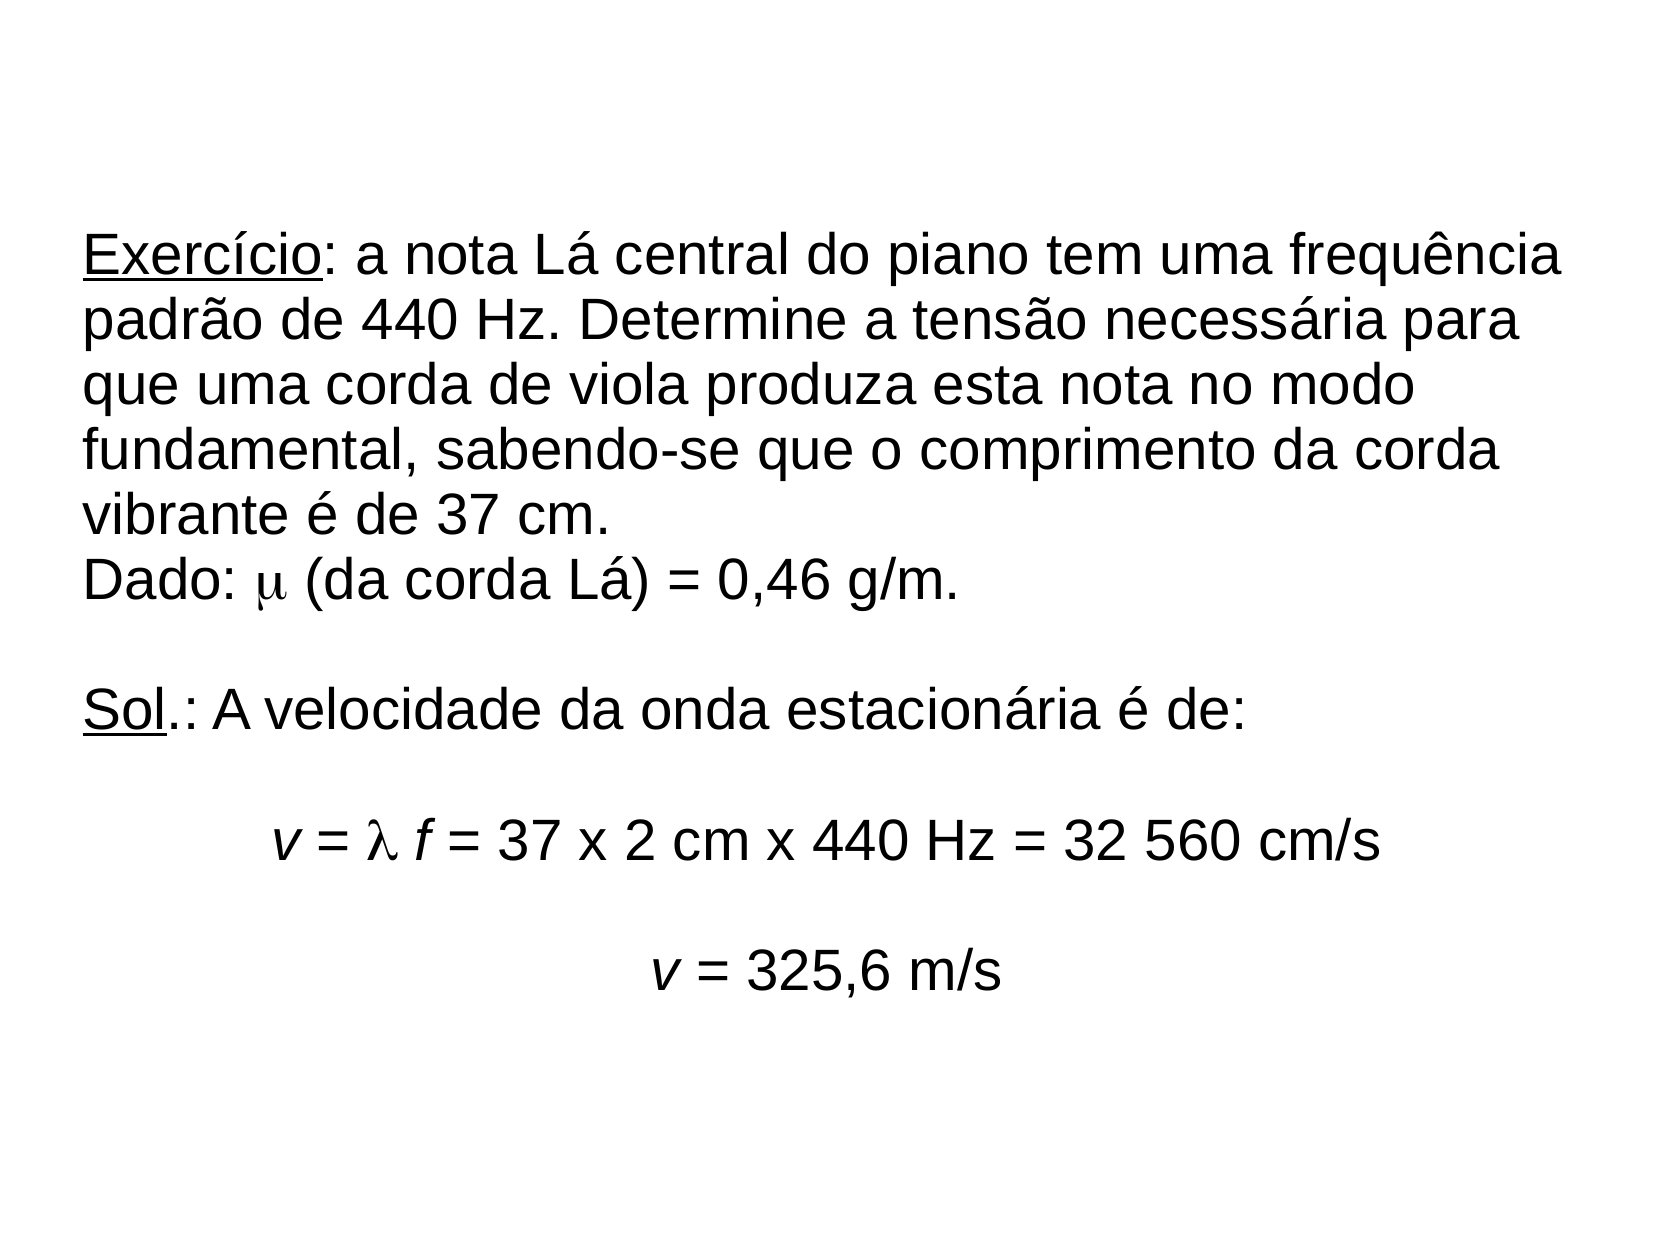

# Exercício: a nota Lá central do piano tem uma frequência padrão de 440 Hz. Determine a tensão necessária para que uma corda de viola produza esta nota no modo fundamental, sabendo-se que o comprimento da corda vibrante é de 37 cm.
Dado: m (da corda Lá) = 0,46 g/m.
Sol.: A velocidade da onda estacionária é de:
v = l f = 37 x 2 cm x 440 Hz = 32 560 cm/s
v = 325,6 m/s